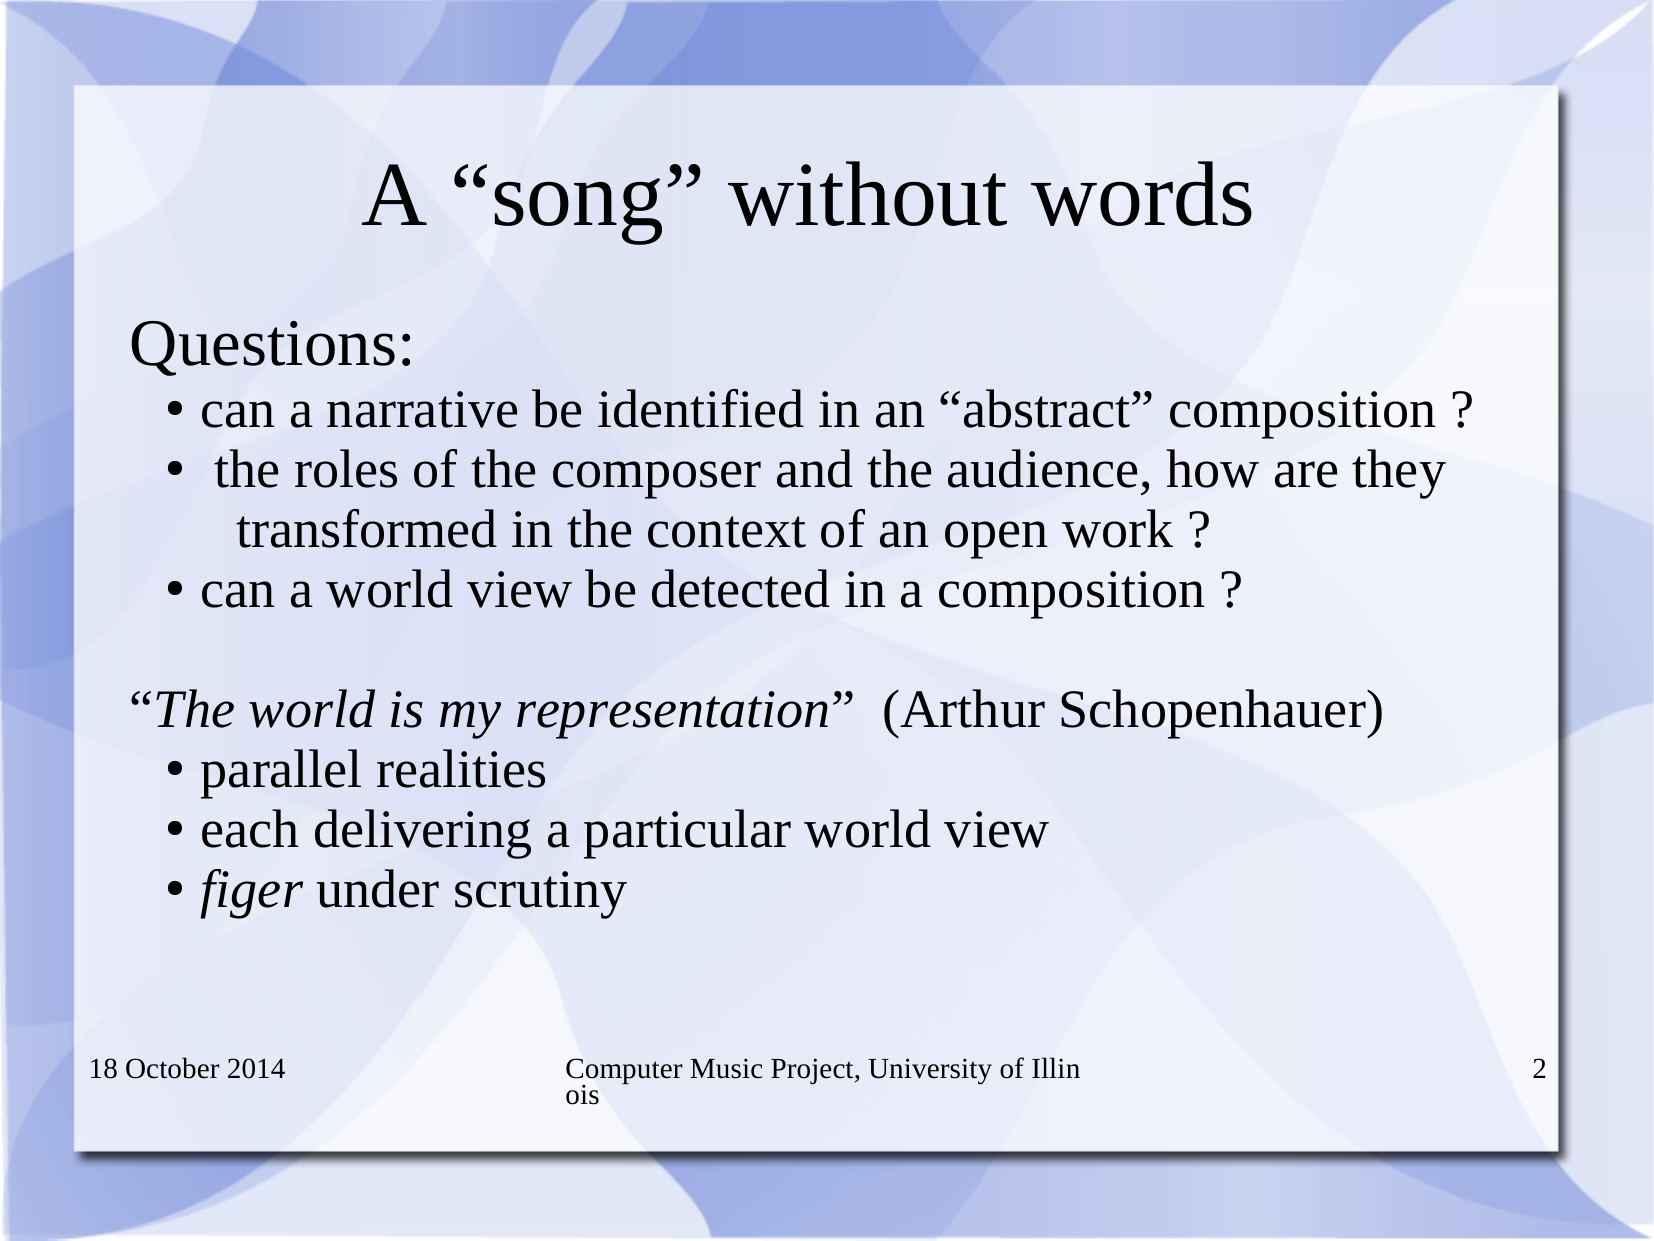

# A “song” without words
Questions:
can a narrative be identified in an “abstract” composition ?
 the roles of the composer and the audience, how are they transformed in the context of an open work ?
can a world view be detected in a composition ?
“The world is my representation” (Arthur Schopenhauer)
parallel realities
each delivering a particular world view
figer under scrutiny
18 October 2014
Computer Music Project, University of Illinois
2